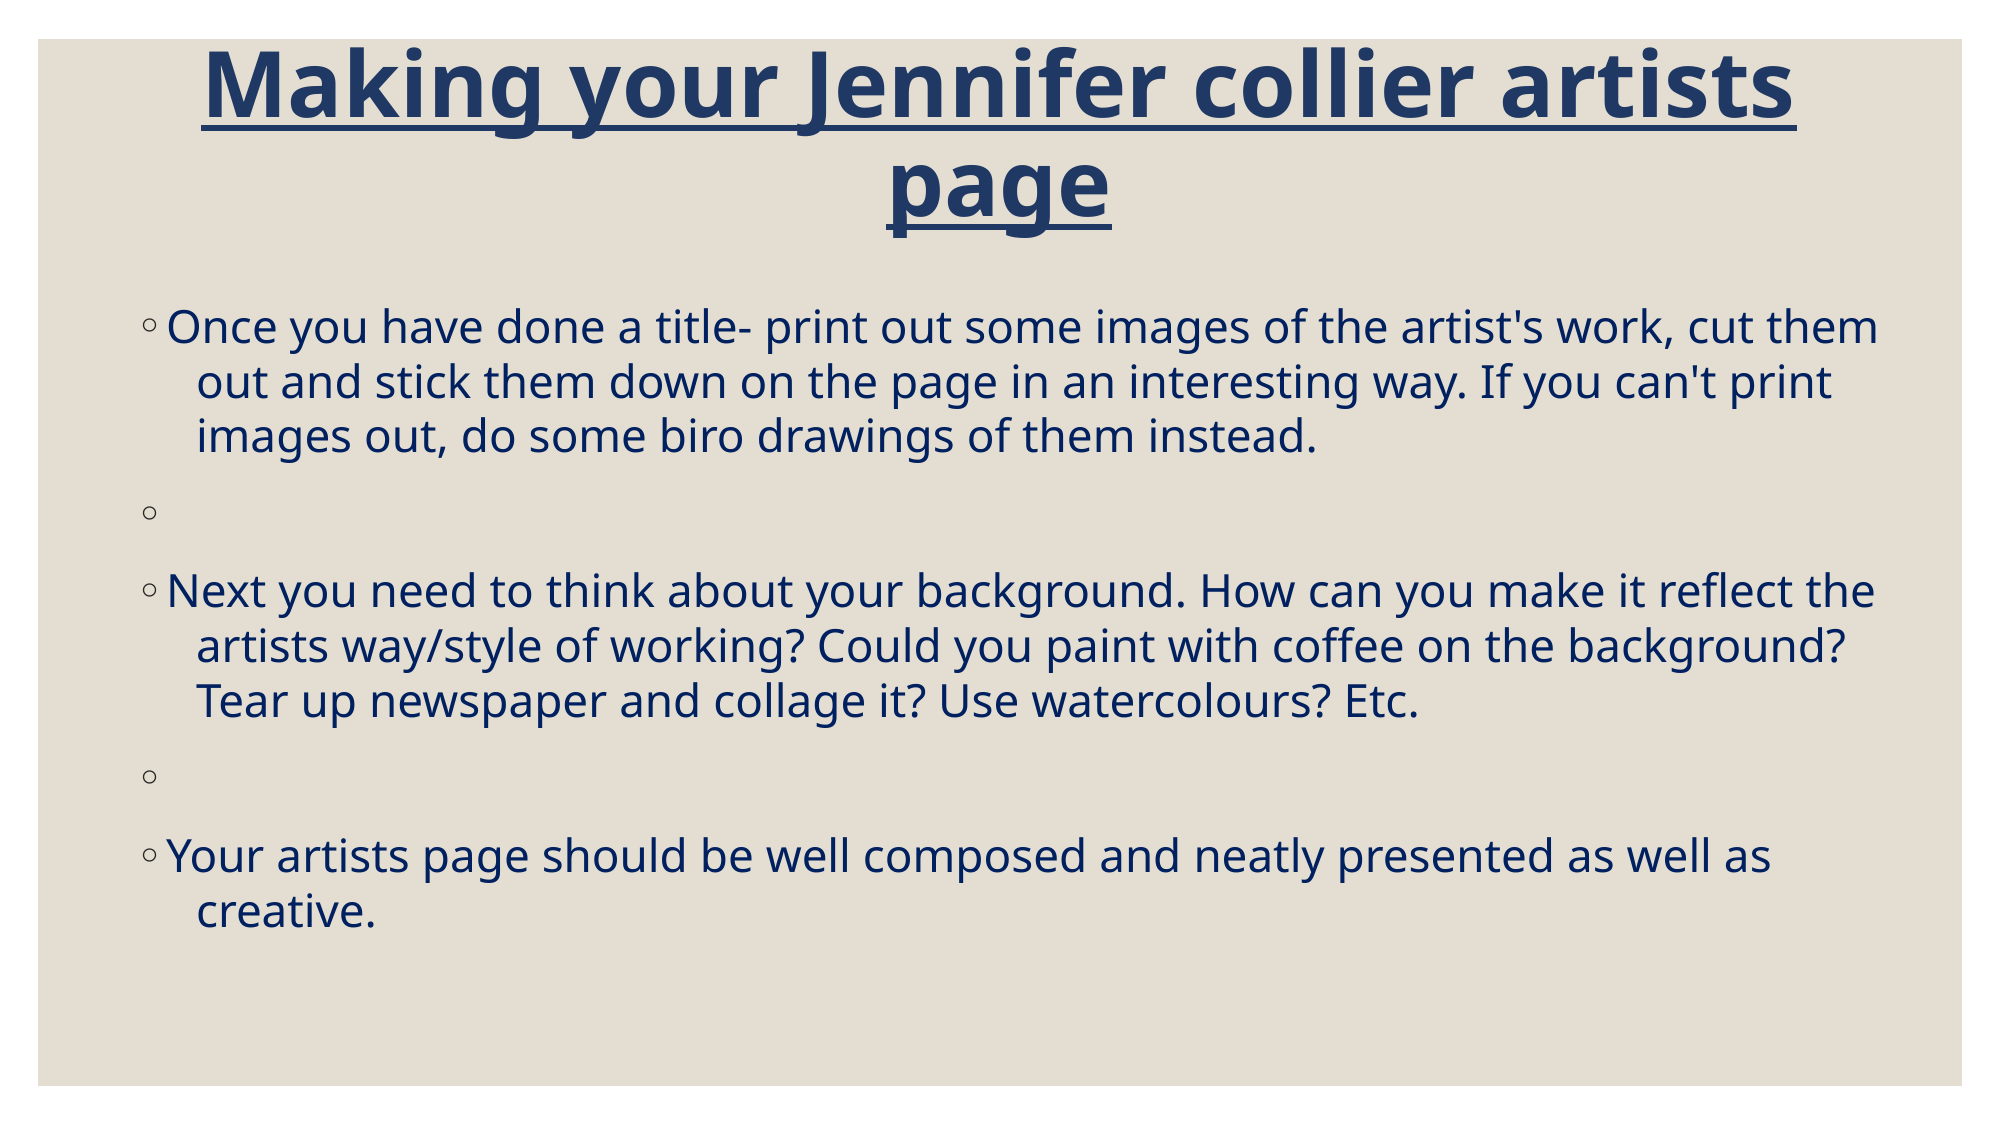

# Making your Jennifer collier artists page
Once you have done a title- print out some images of the artist's work, cut them out and stick them down on the page in an interesting way. If you can't print images out, do some biro drawings of them instead.
Next you need to think about your background. How can you make it reflect the artists way/style of working? Could you paint with coffee on the background? Tear up newspaper and collage it? Use watercolours? Etc.
Your artists page should be well composed and neatly presented as well as creative.